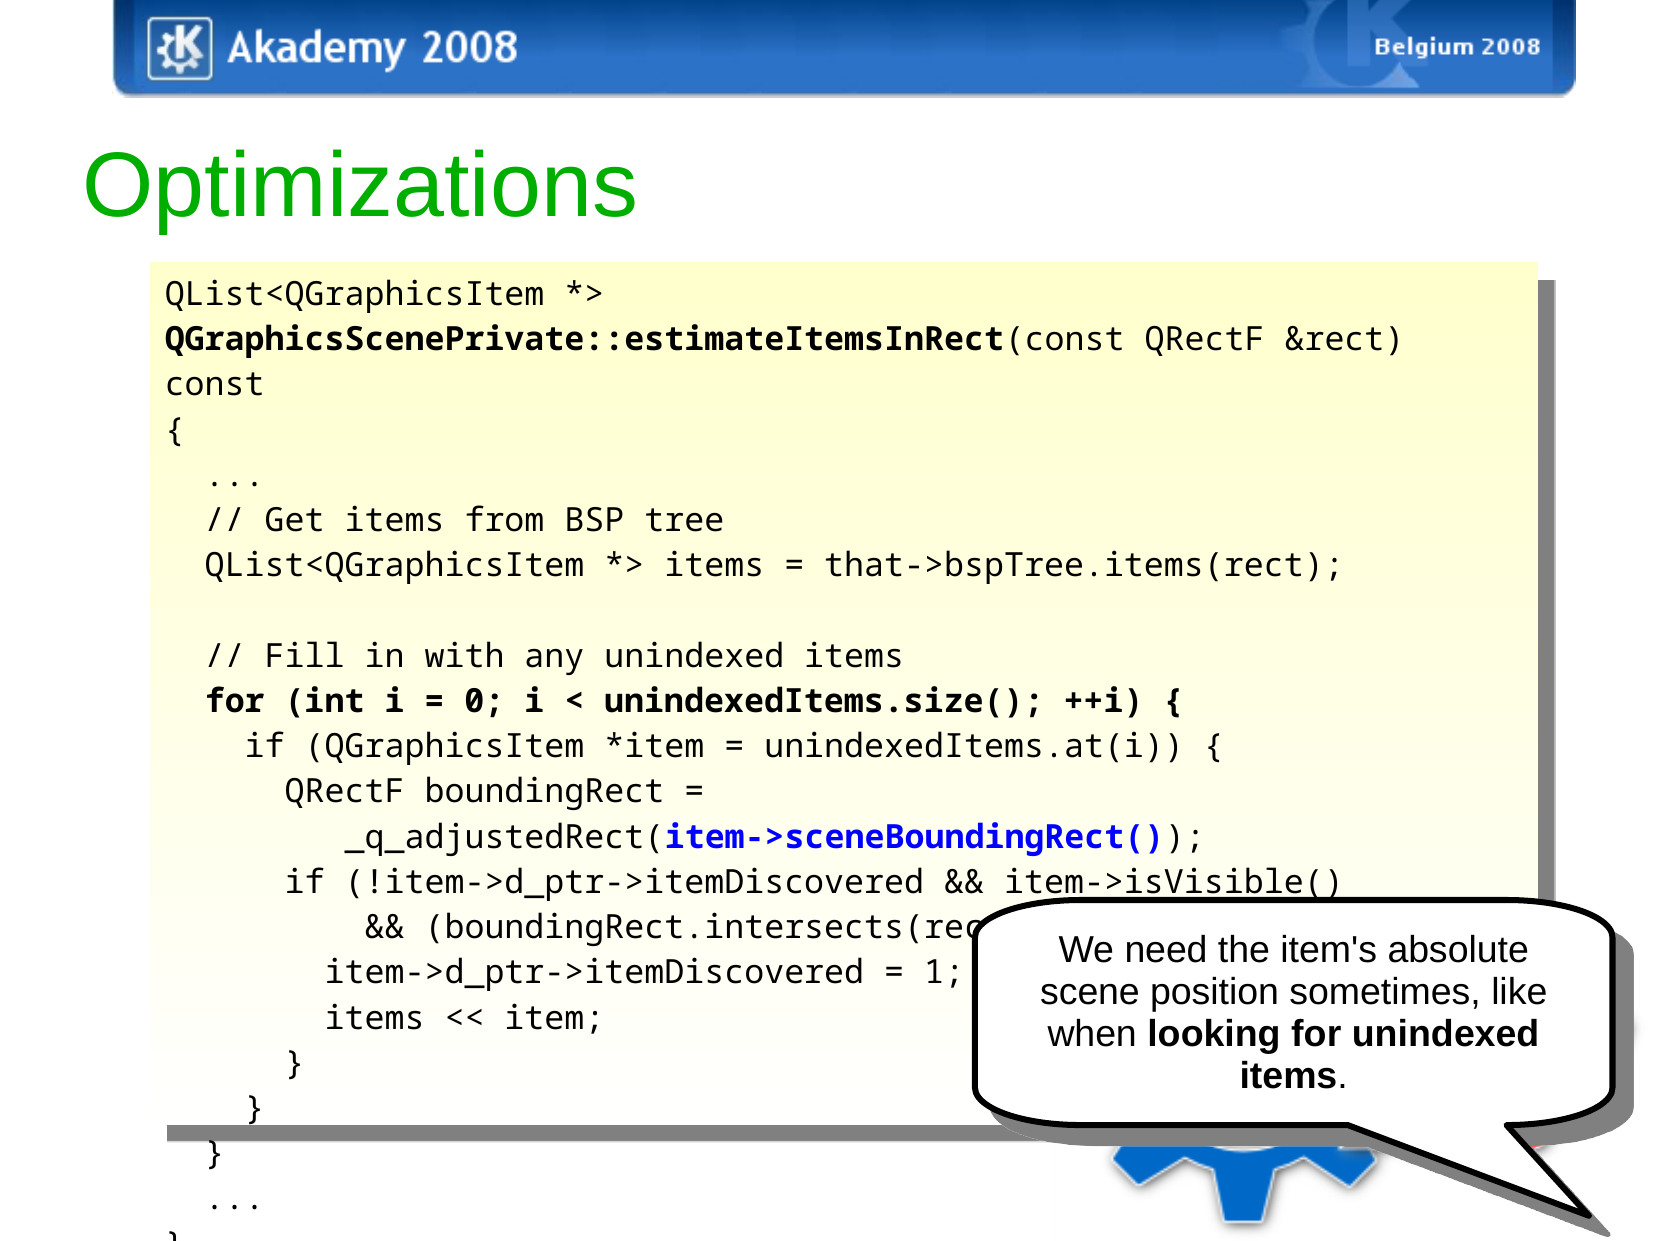

# Optimizations
QList<QGraphicsItem *>
QGraphicsScenePrivate::estimateItemsInRect(const QRectF &rect) const
{
 ...
 // Get items from BSP tree
 QList<QGraphicsItem *> items = that->bspTree.items(rect);
 // Fill in with any unindexed items
 for (int i = 0; i < unindexedItems.size(); ++i) {
 if (QGraphicsItem *item = unindexedItems.at(i)) {
 QRectF boundingRect =
 _q_adjustedRect(item->sceneBoundingRect());
 if (!item->d_ptr->itemDiscovered && item->isVisible()
 && (boundingRect.intersects(rect))) {
 item->d_ptr->itemDiscovered = 1;
 items << item;
 }
 }
 }
 ...
}
We need the item's absolute scene position sometimes, like when looking for unindexed items.